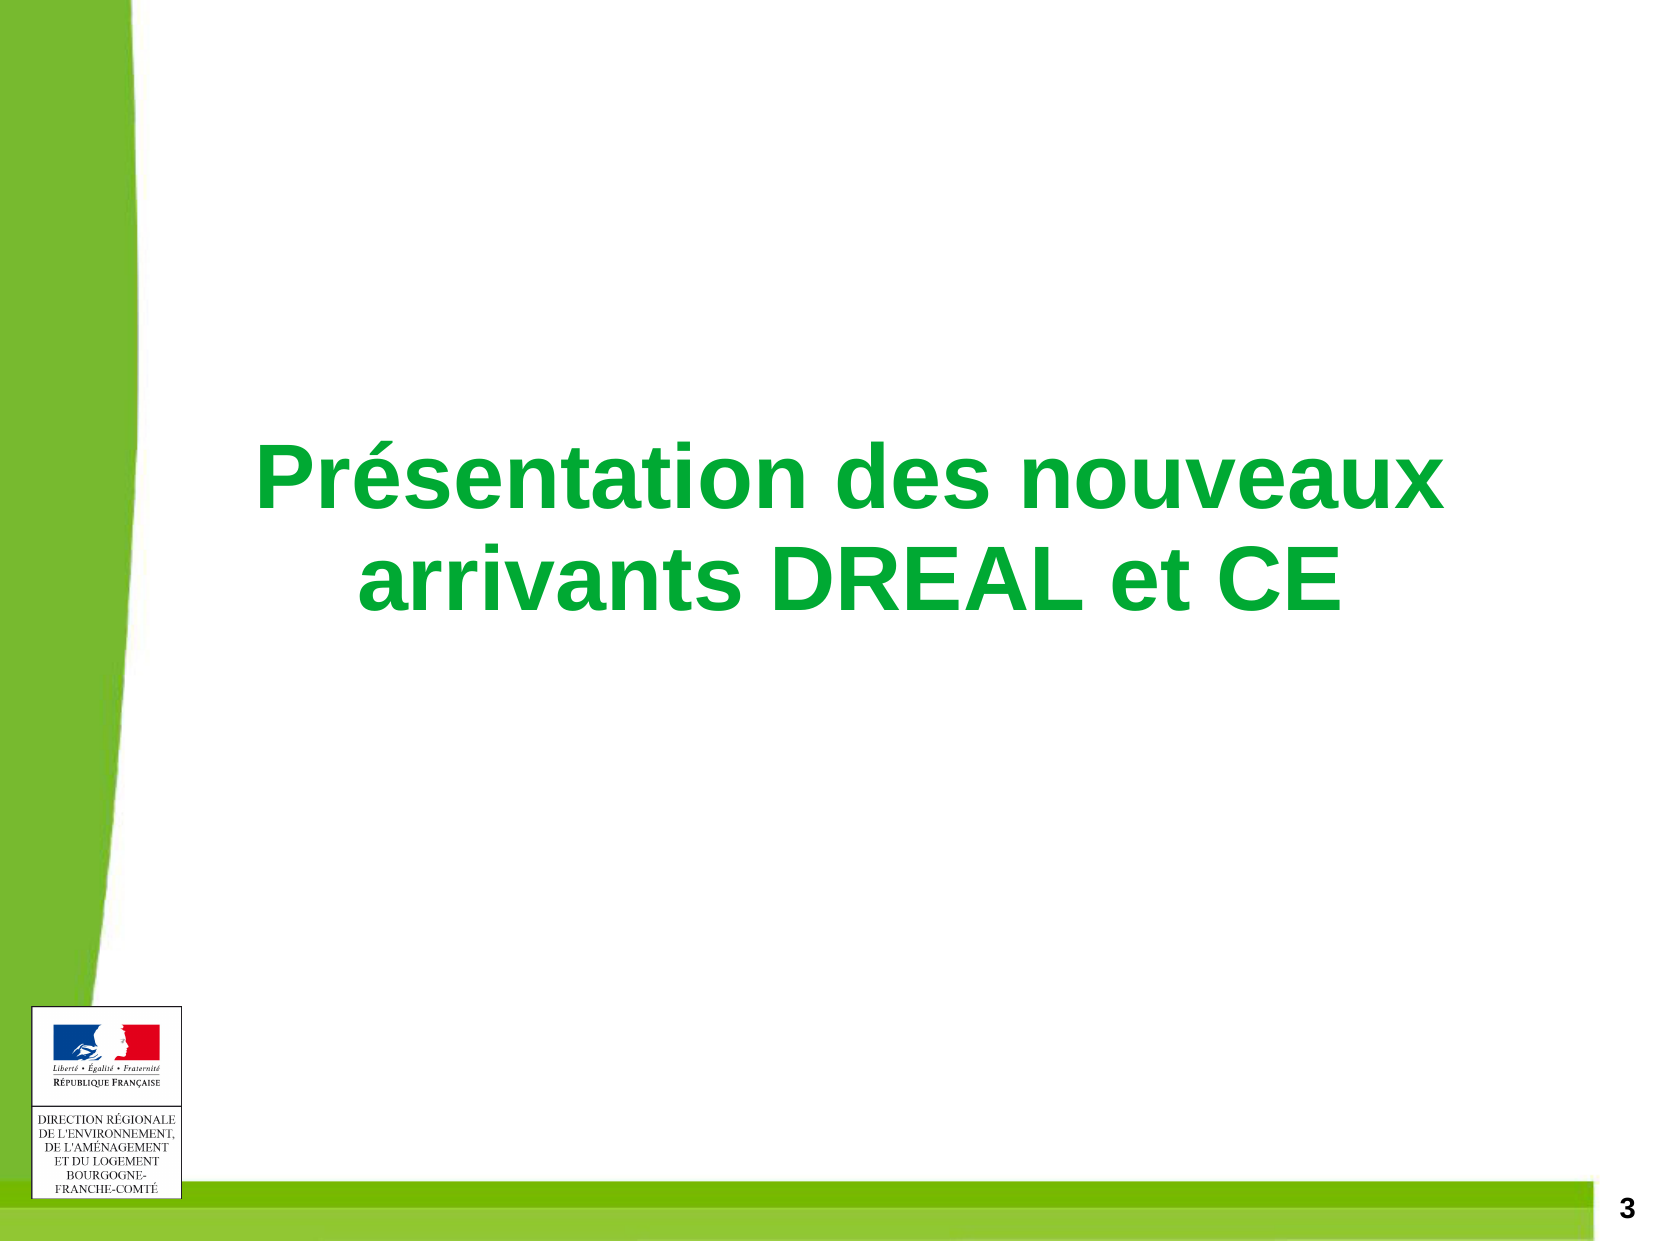

# Présentation des nouveaux arrivants DREAL et CE